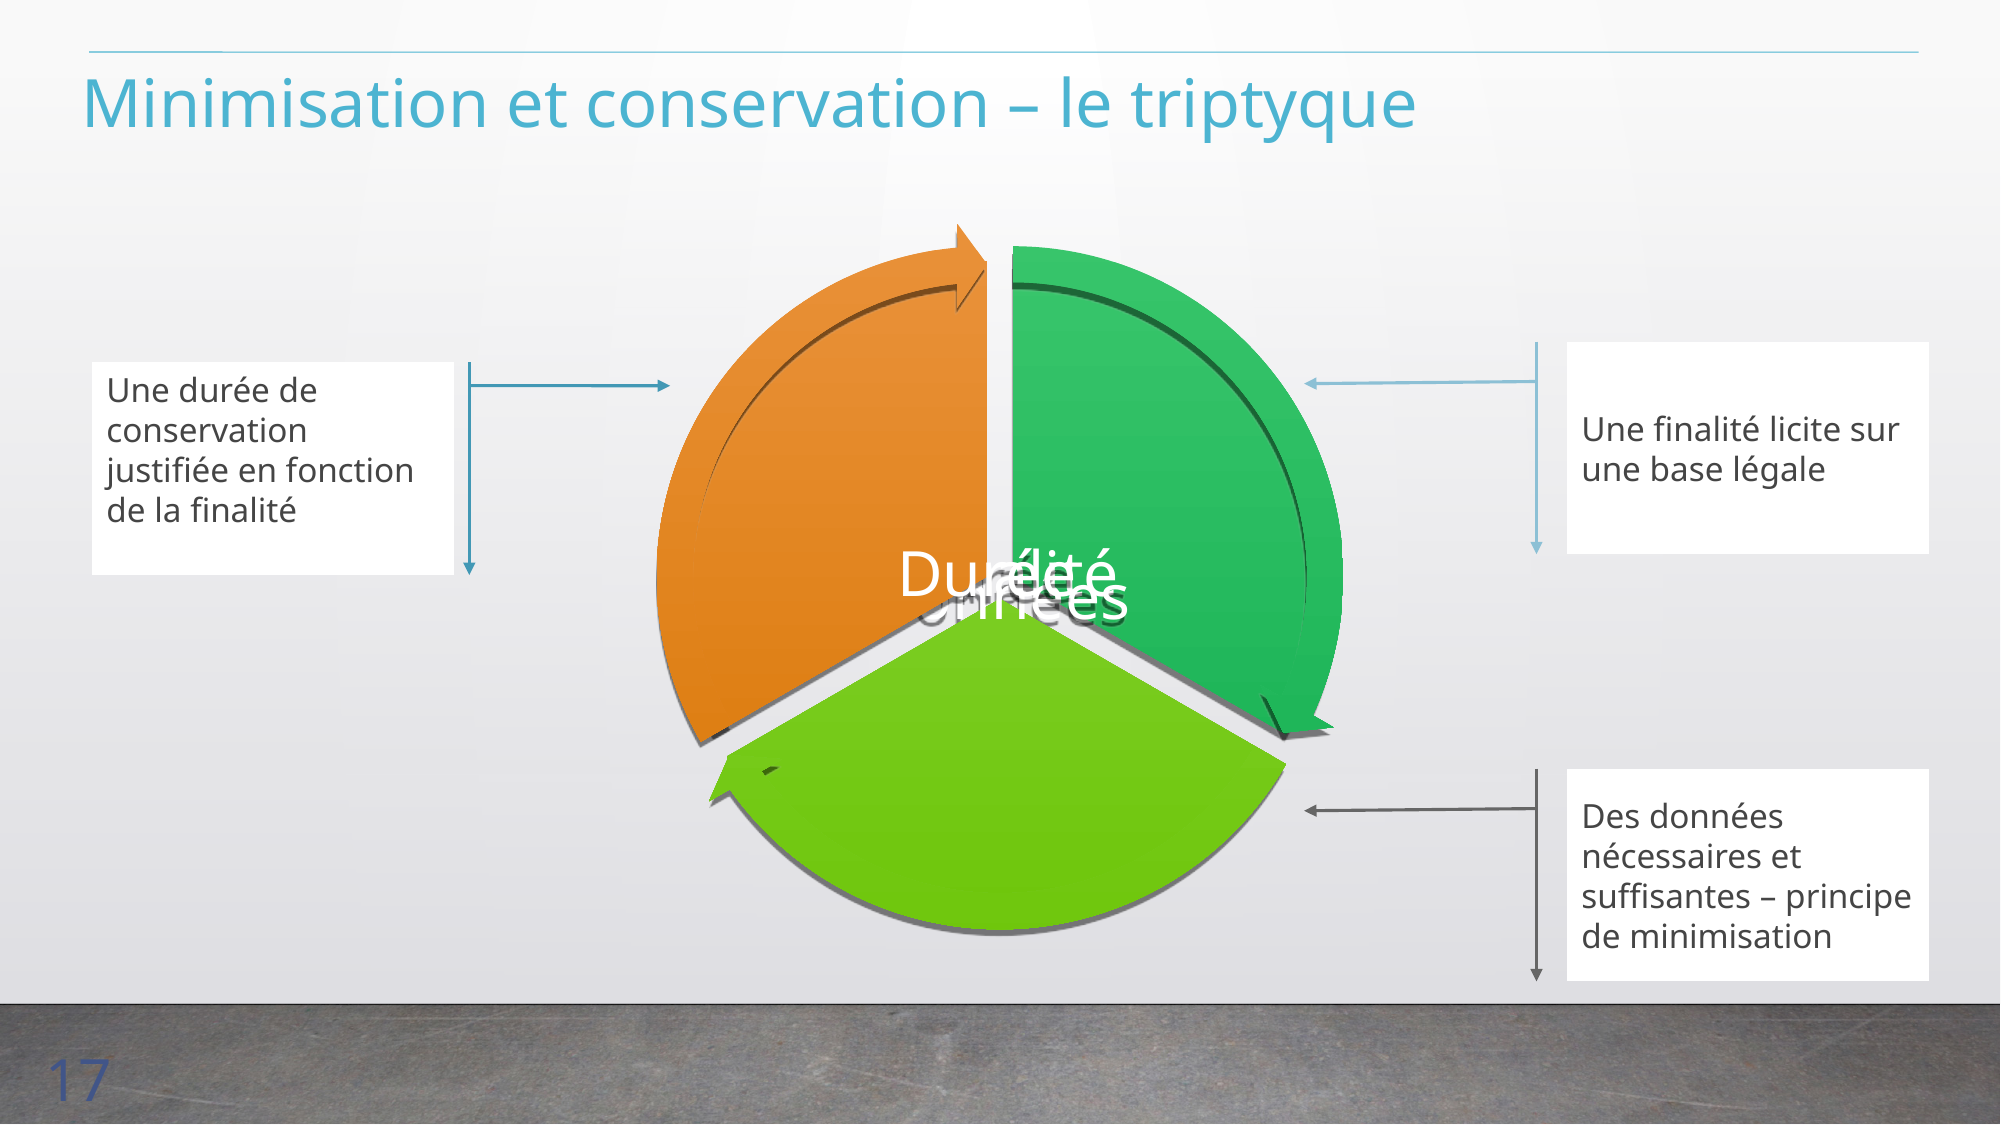

# Minimisation et conservation – le triptyque
Durée
Finalité
Données
Une finalité licite sur une base légale
Une durée de conservation justifiée en fonction de la finalité
Des données nécessaires et suffisantes – principe de minimisation